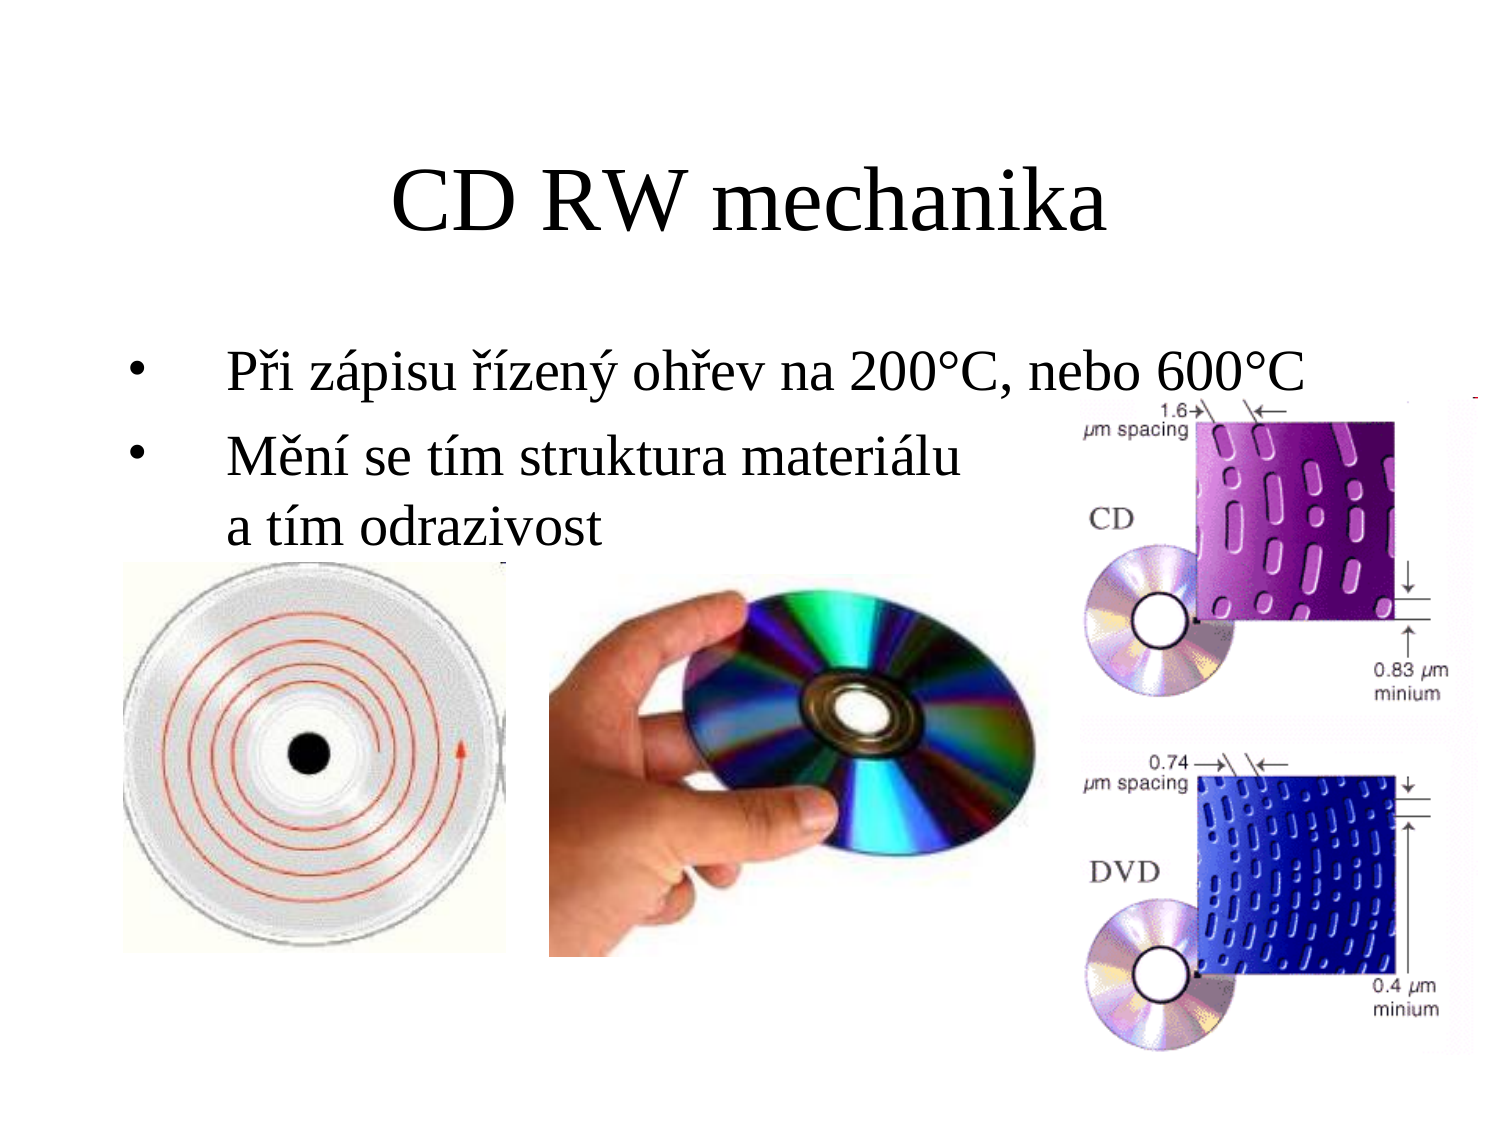

# CD RW mechanika
Při zápisu řízený ohřev na 200°C, nebo 600°C
Mění se tím struktura materiálu
a tím odrazivost